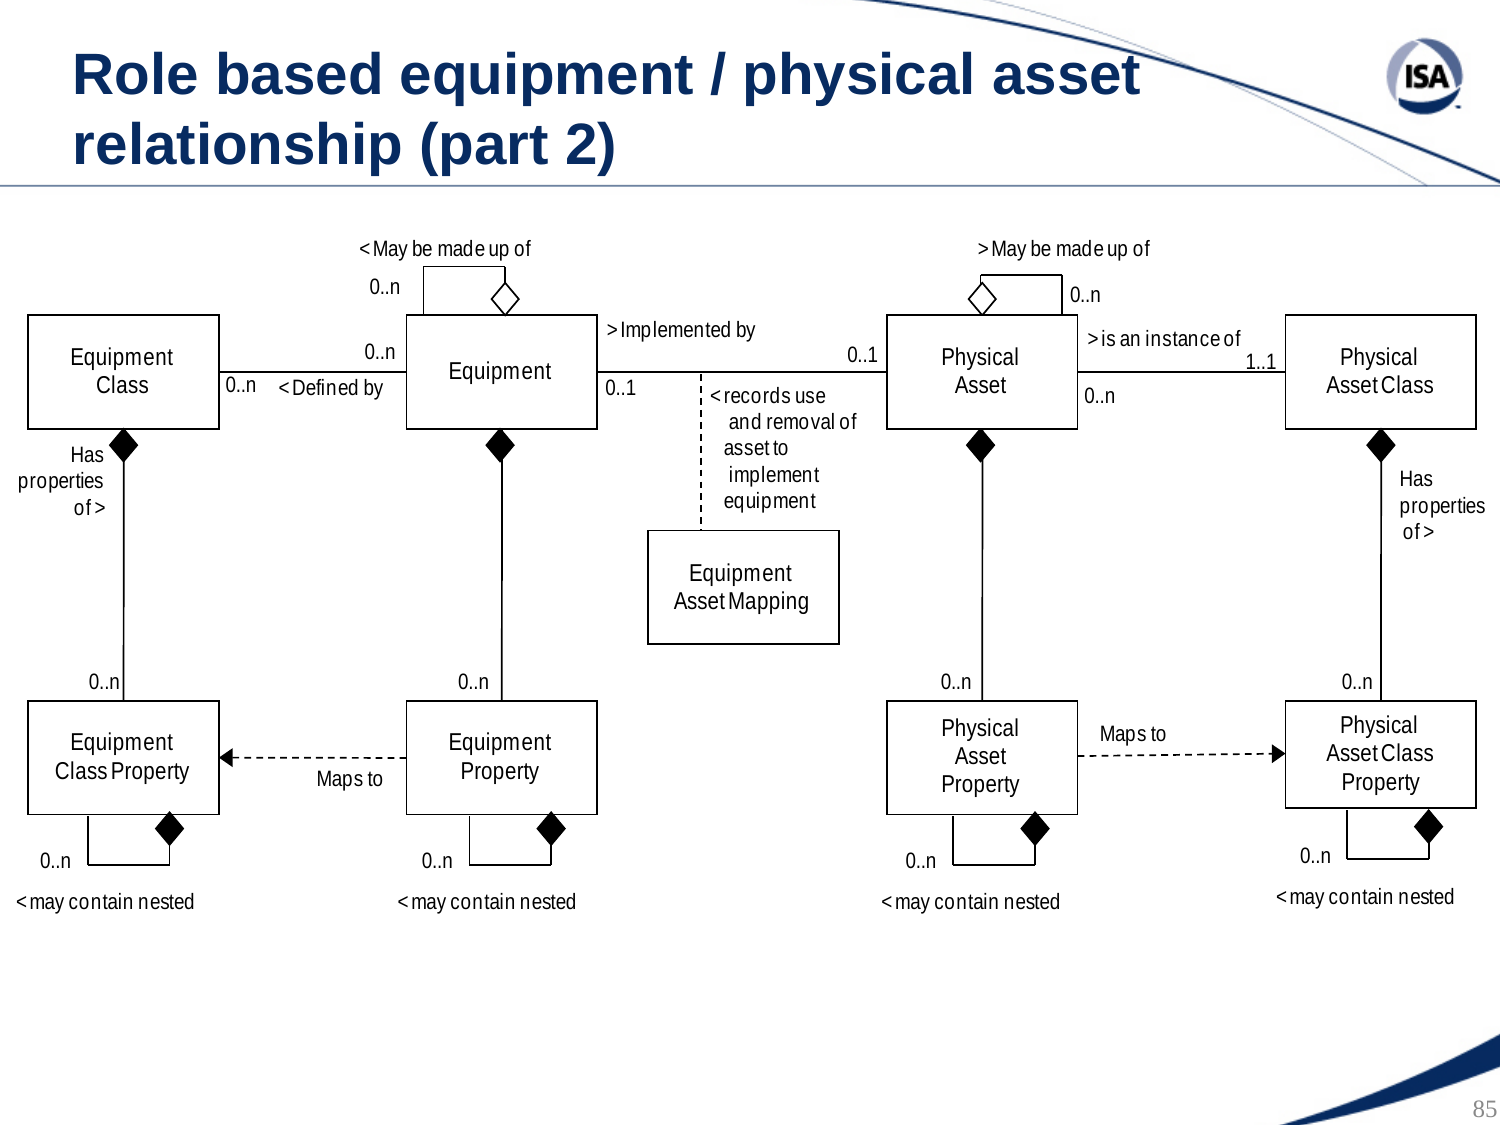

# Role based equipment / physical asset relationship (part 2)